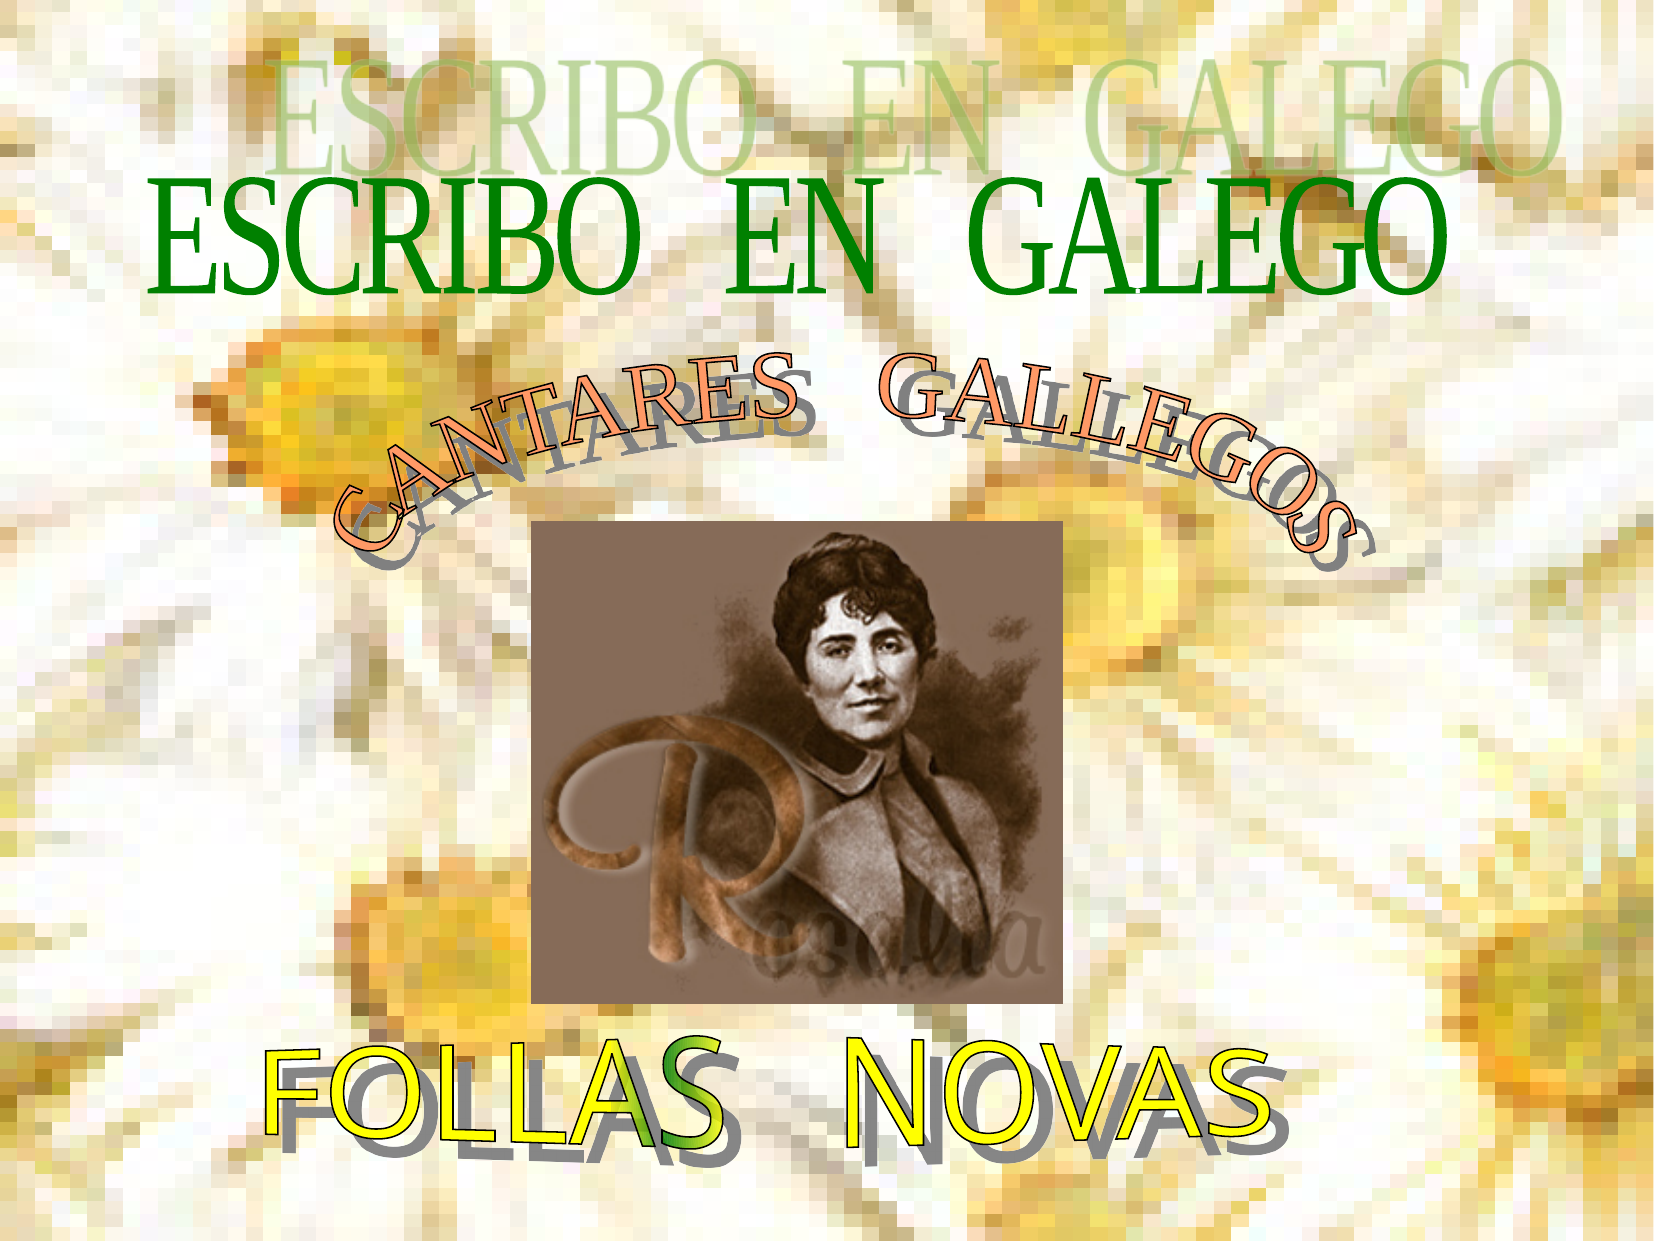

ESCRIBO EN GALEGO
CANTARES GALLEGOS
FOLLAS NOVAS